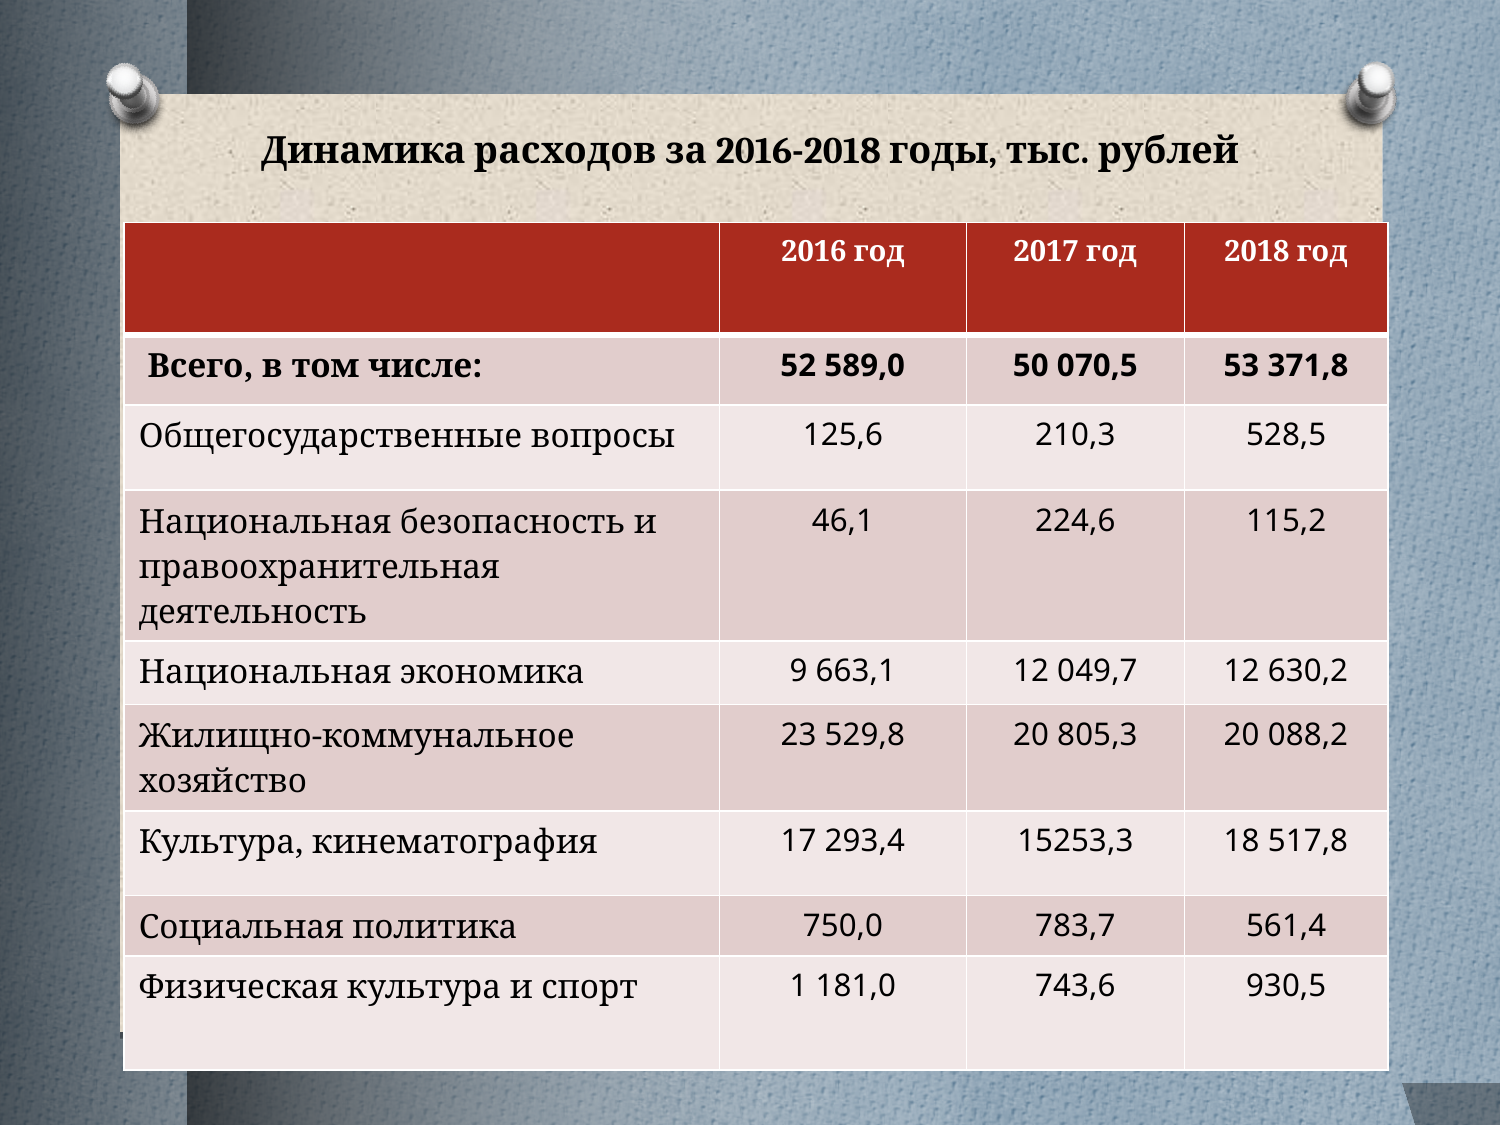

Динамика расходов за 2016-2018 годы, тыс. рублей
| | 2016 год | 2017 год | 2018 год |
| --- | --- | --- | --- |
| Всего, в том числе: | 52 589,0 | 50 070,5 | 53 371,8 |
| Общегосударственные вопросы | 125,6 | 210,3 | 528,5 |
| Национальная безопасность и правоохранительная деятельность | 46,1 | 224,6 | 115,2 |
| Национальная экономика | 9 663,1 | 12 049,7 | 12 630,2 |
| Жилищно-коммунальное хозяйство | 23 529,8 | 20 805,3 | 20 088,2 |
| Культура, кинематография | 17 293,4 | 15253,3 | 18 517,8 |
| Социальная политика | 750,0 | 783,7 | 561,4 |
| Физическая культура и спорт | 1 181,0 | 743,6 | 930,5 |